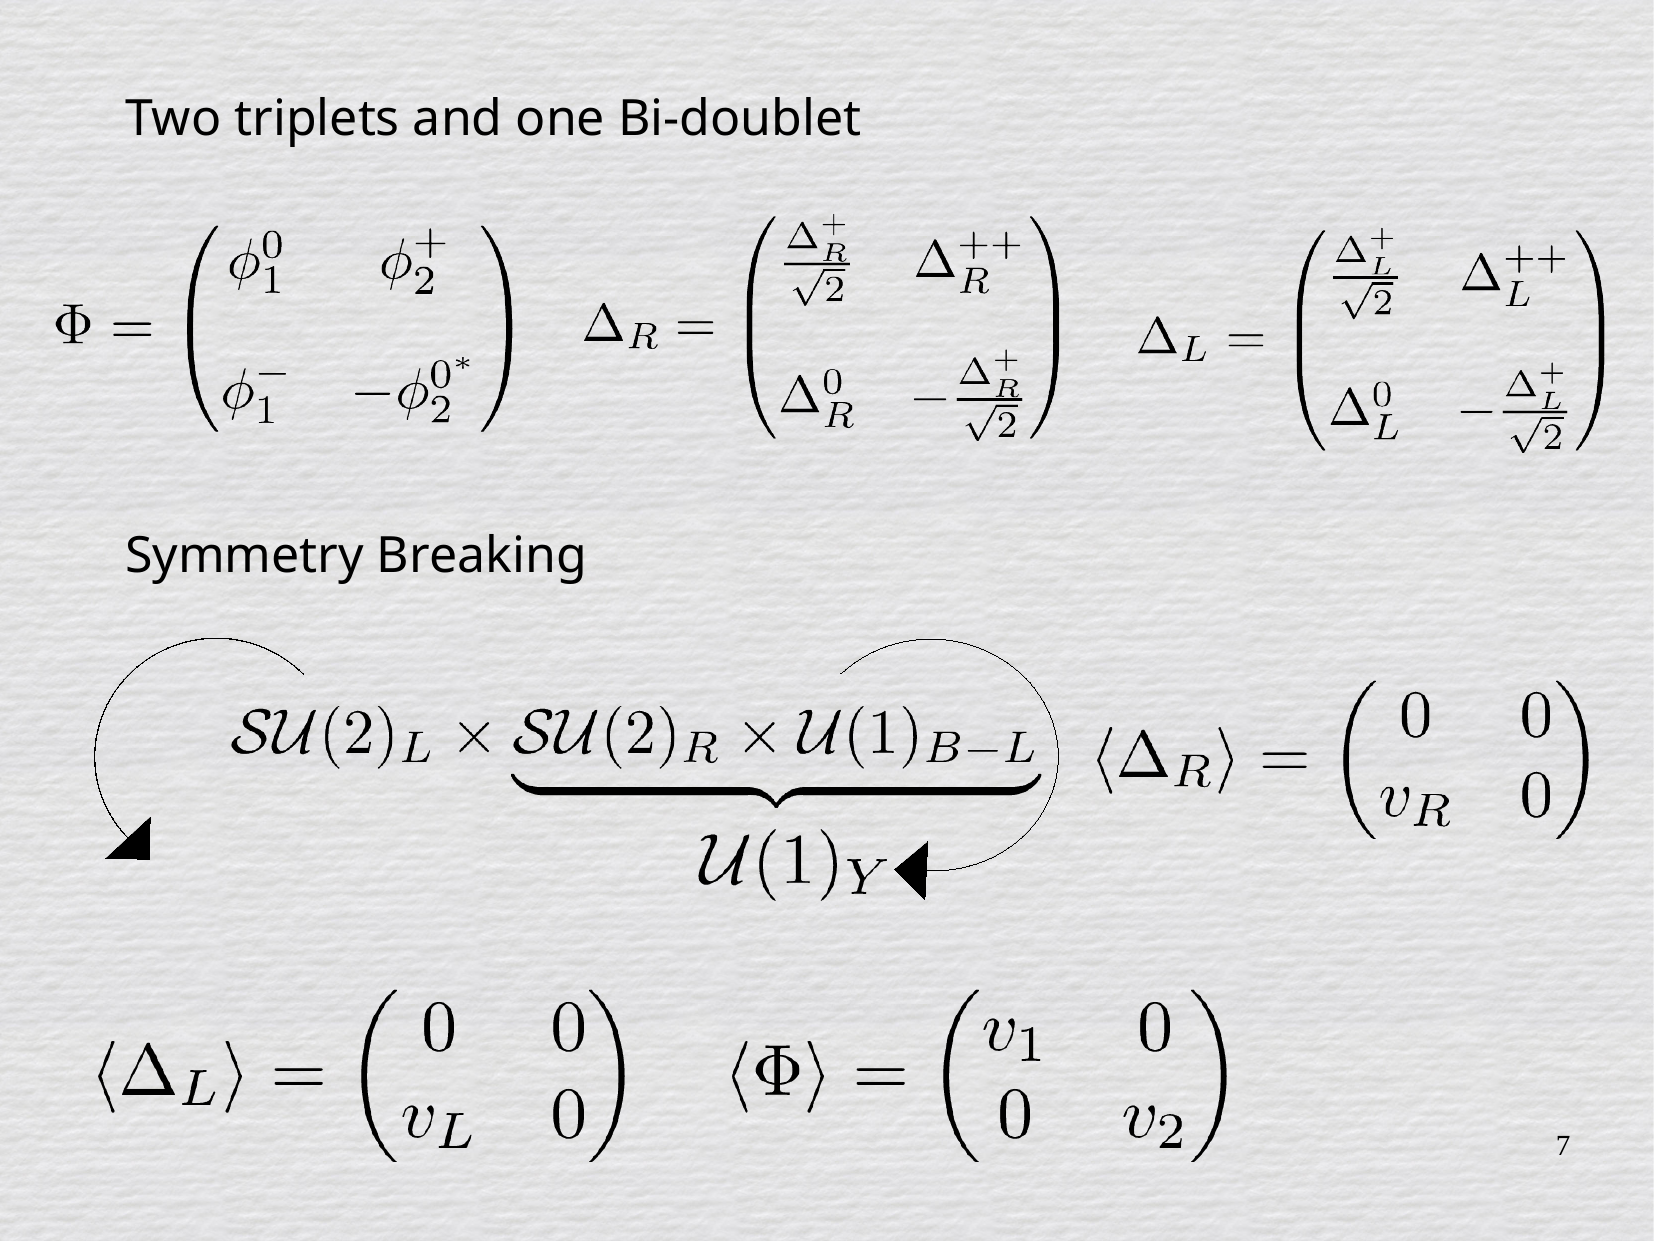

Two triplets and one Bi-doublet
Symmetry Breaking
7